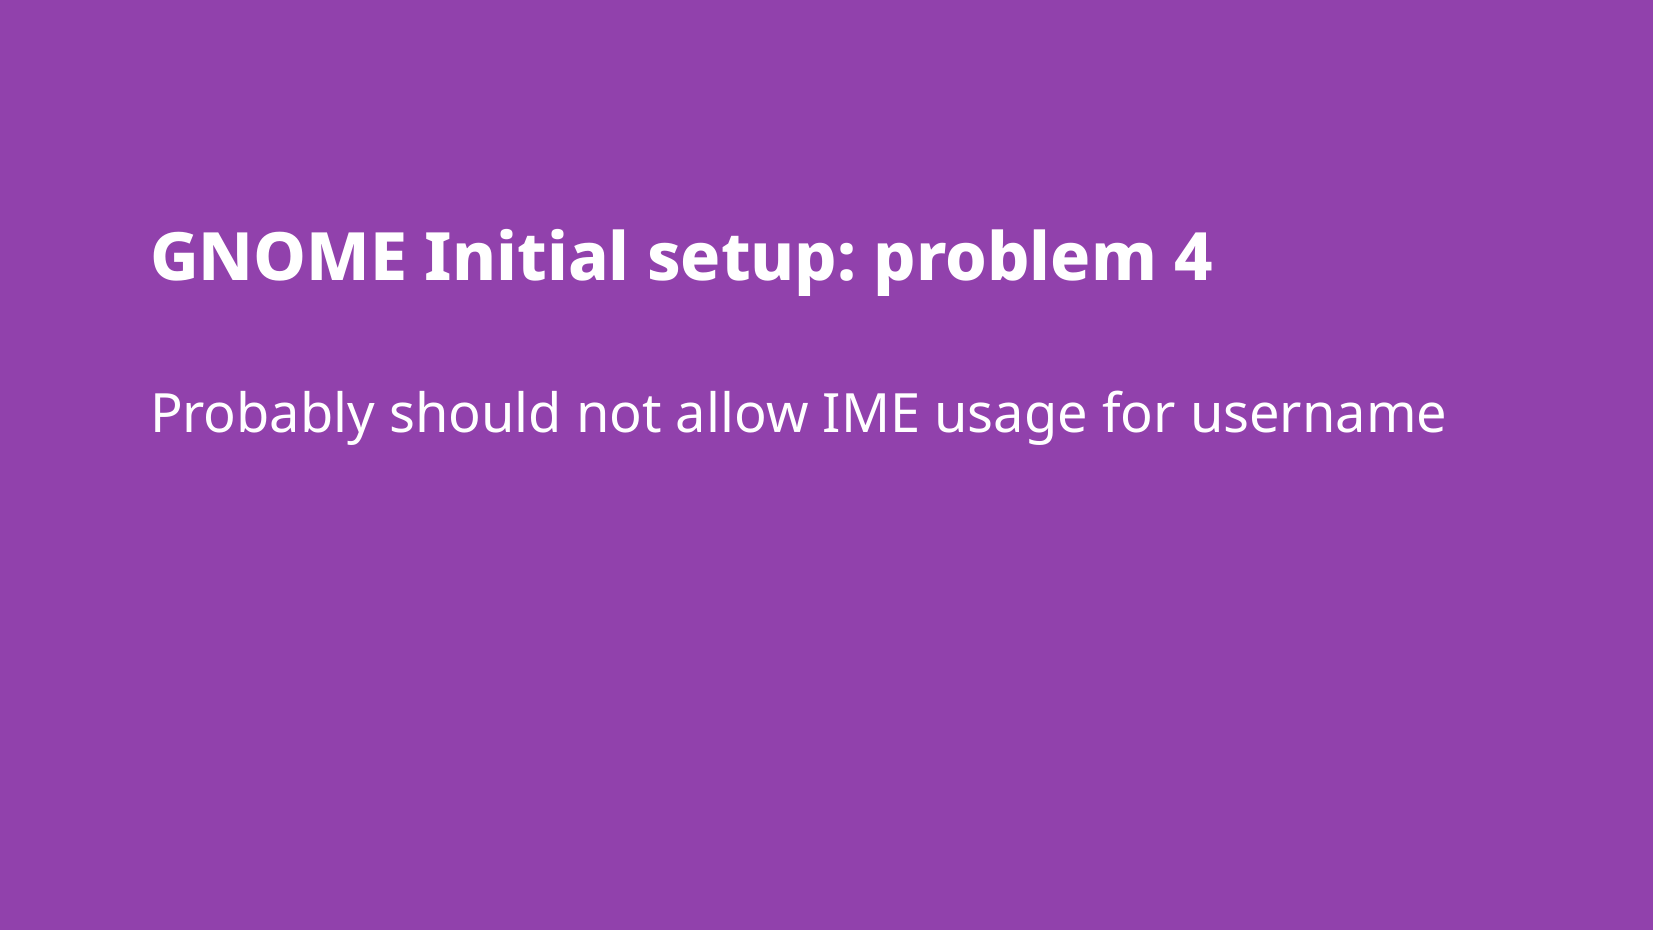

# GNOME Initial setup: problem 4
Probably should not allow IME usage for username